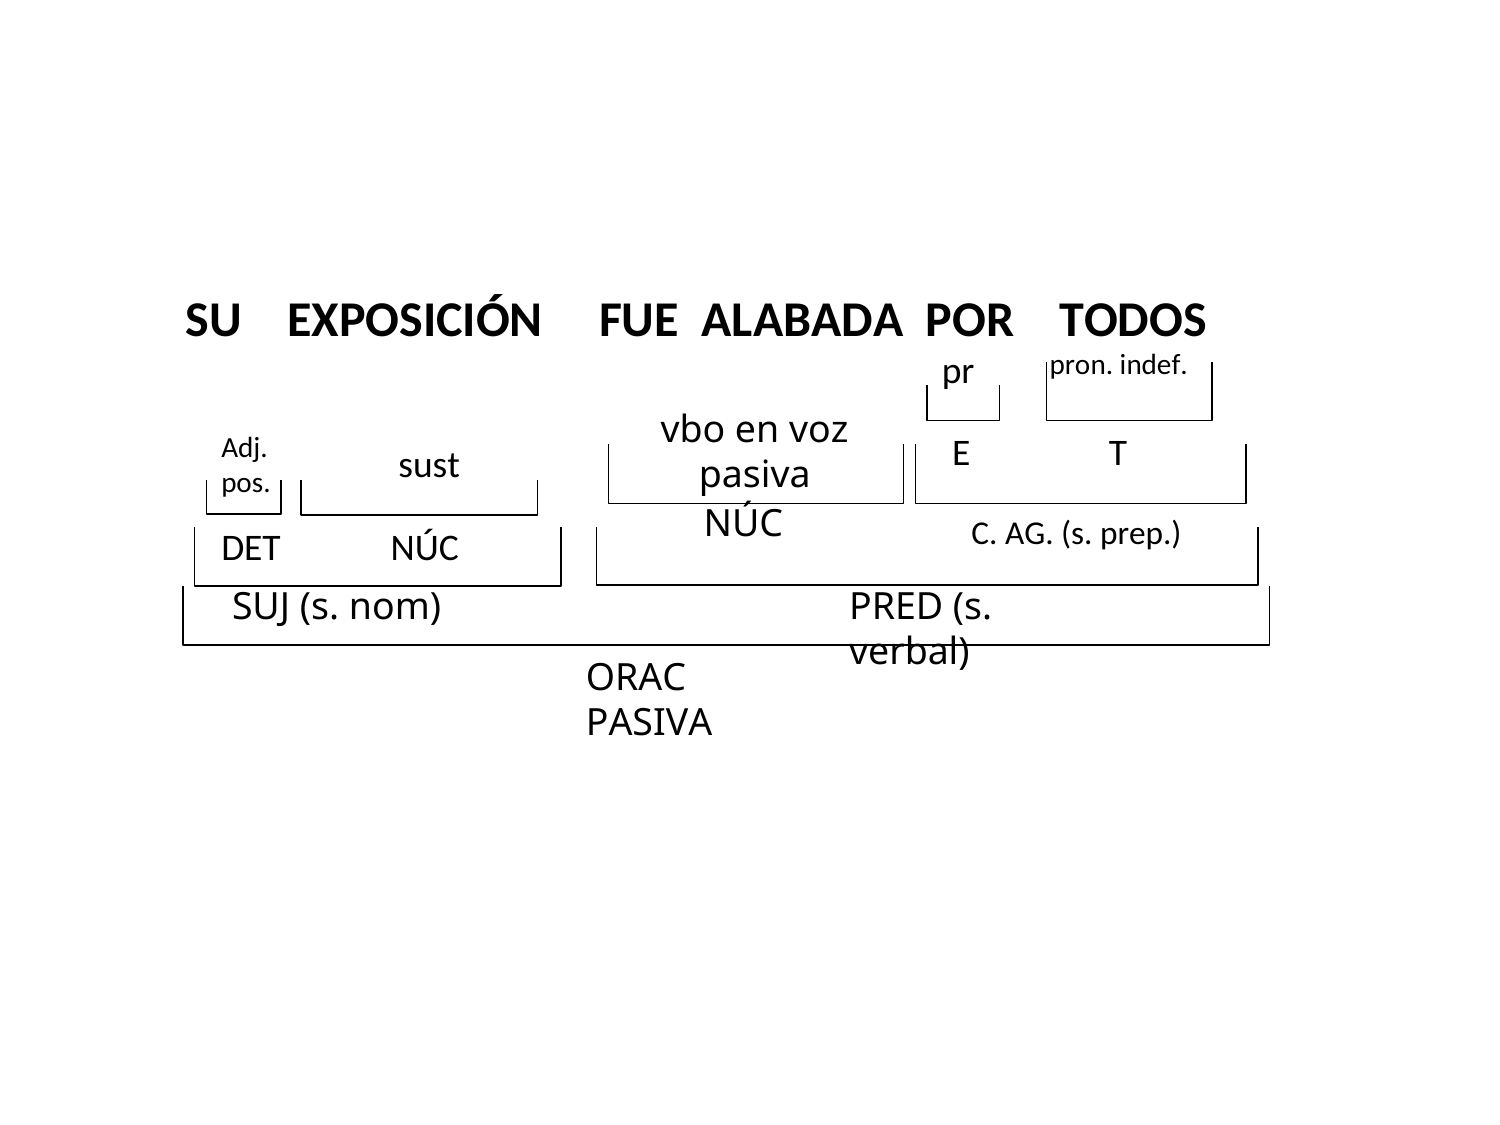

SU EXPOSICIÓN FUE ALABADA POR TODOS
pr
pron. indef.
E
T
vbo en voz pasiva
NÚC
Adj.pos.
DET
sust
NÚC
C. AG. (s. prep.)
SUJ (s. nom)
PRED (s. verbal)
ORAC PASIVA